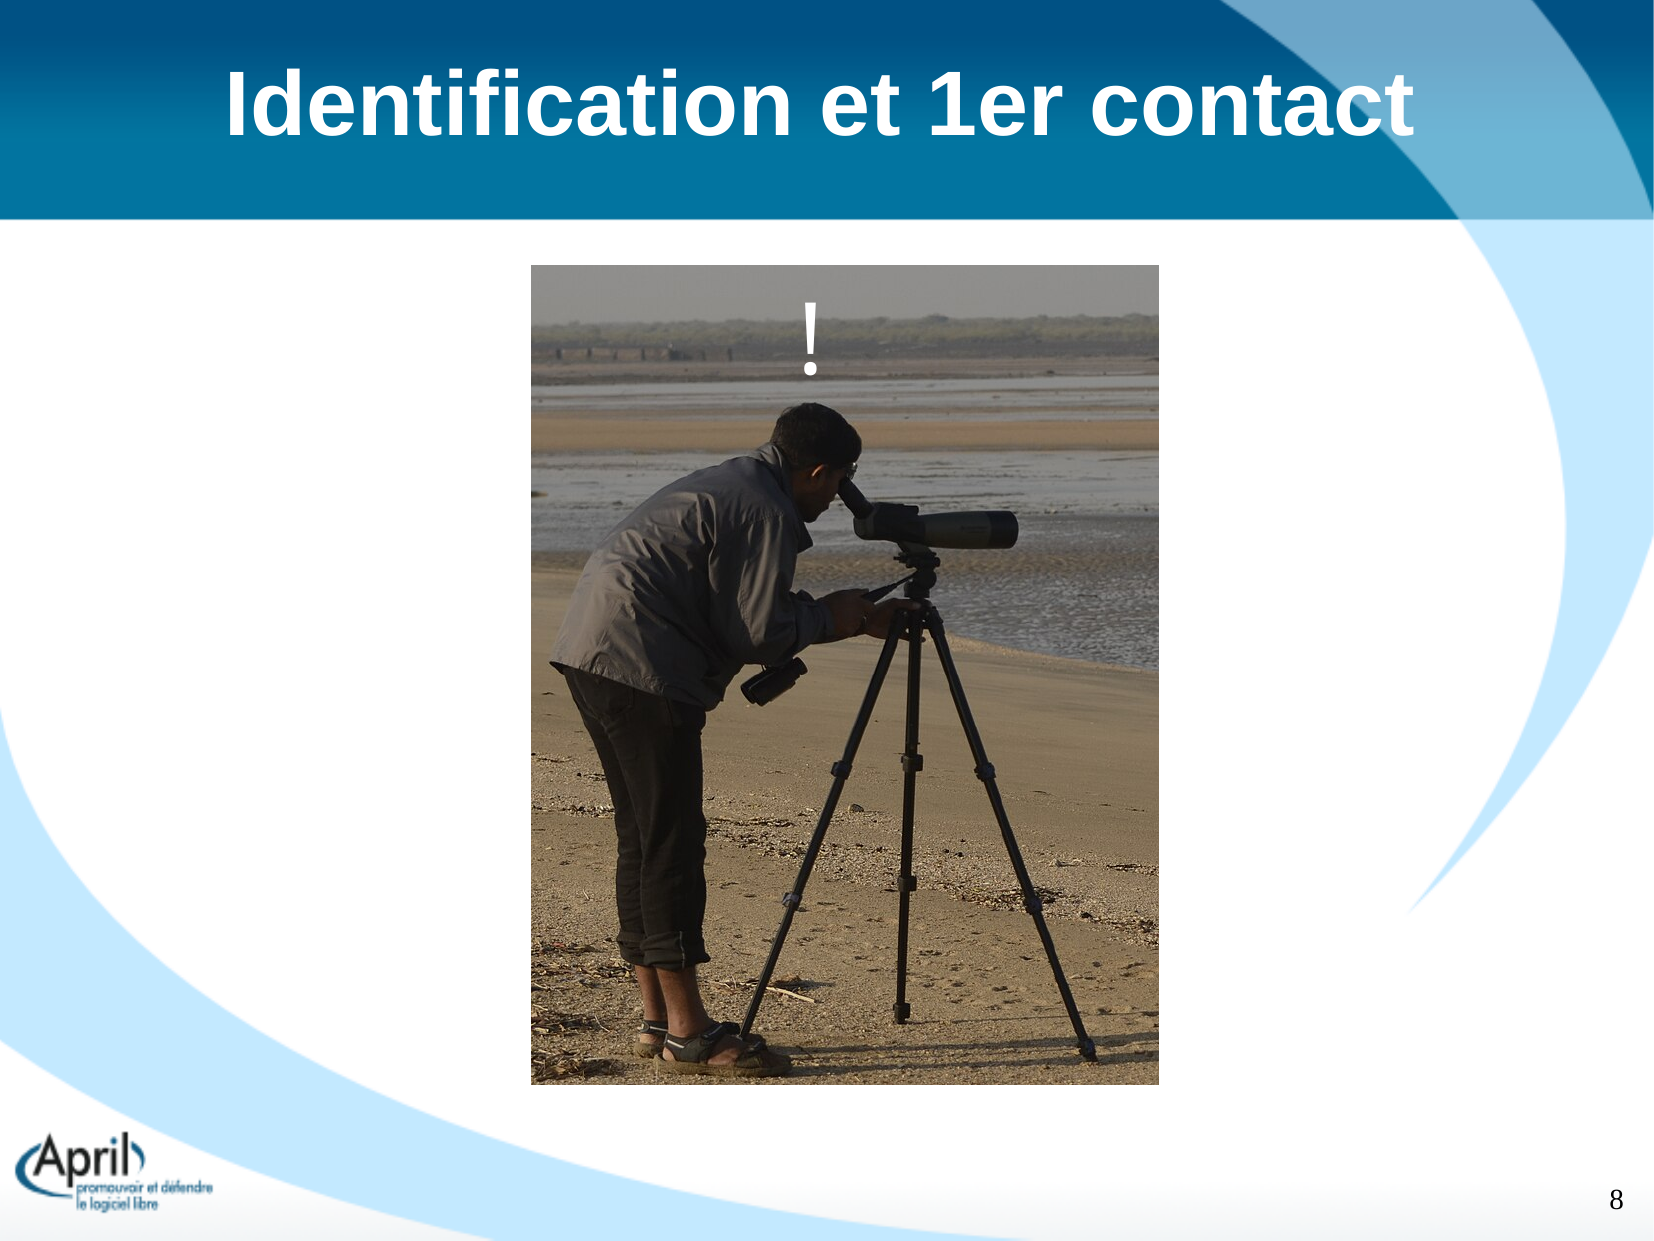

# Identification et 1er contact
!
8